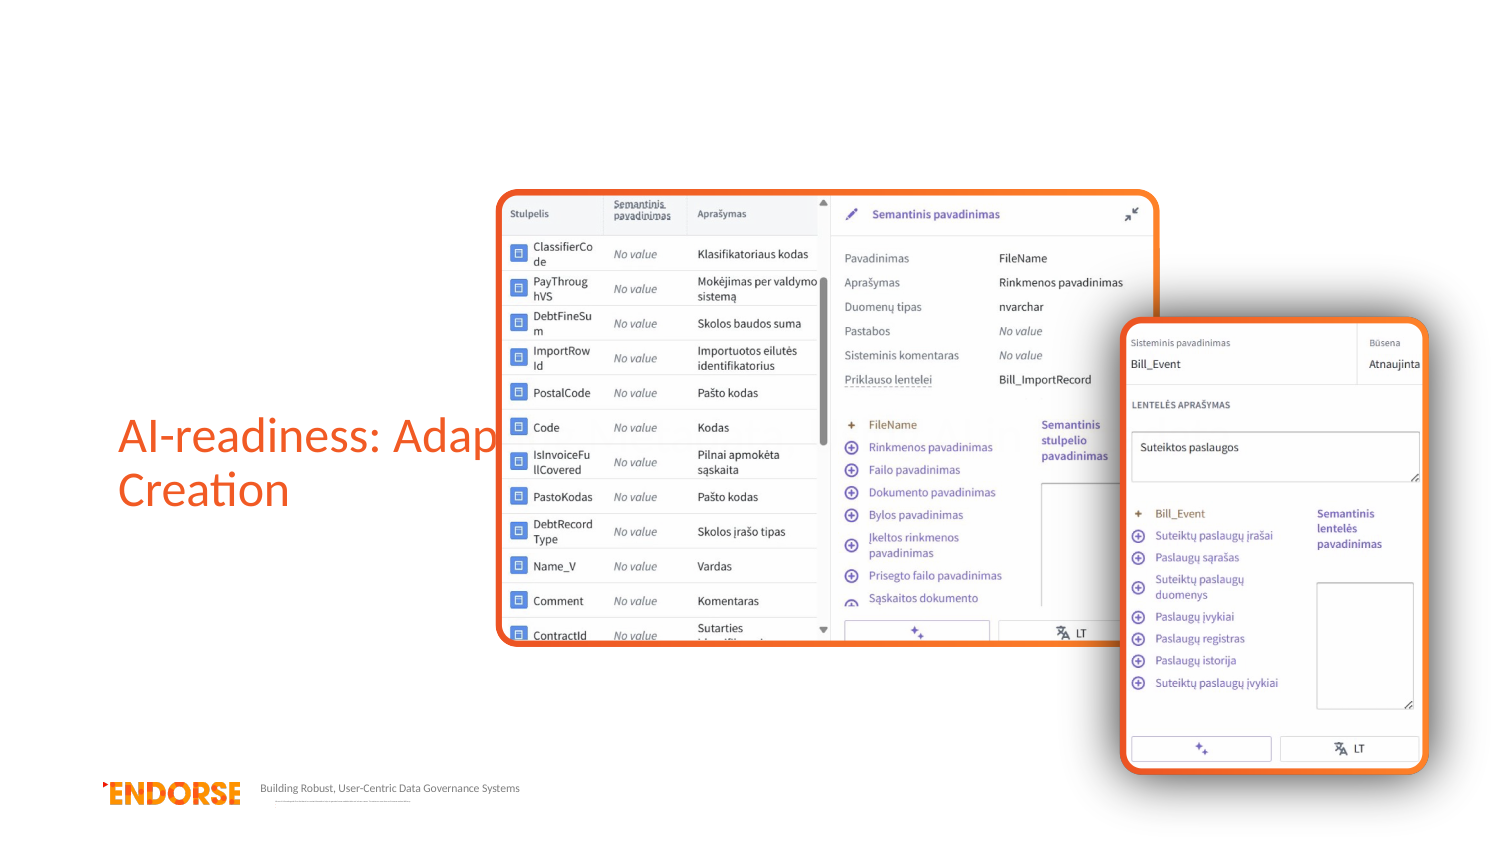

# AI-readiness: Adapting Metadata, Using AI in Metadata Creation
Building Robust, User-Centric Data Governance Systems
We use LLM based agentic flow that based on context information helps to generate human-readable table and column names. The outcome: saves time and increases workers' efficiency